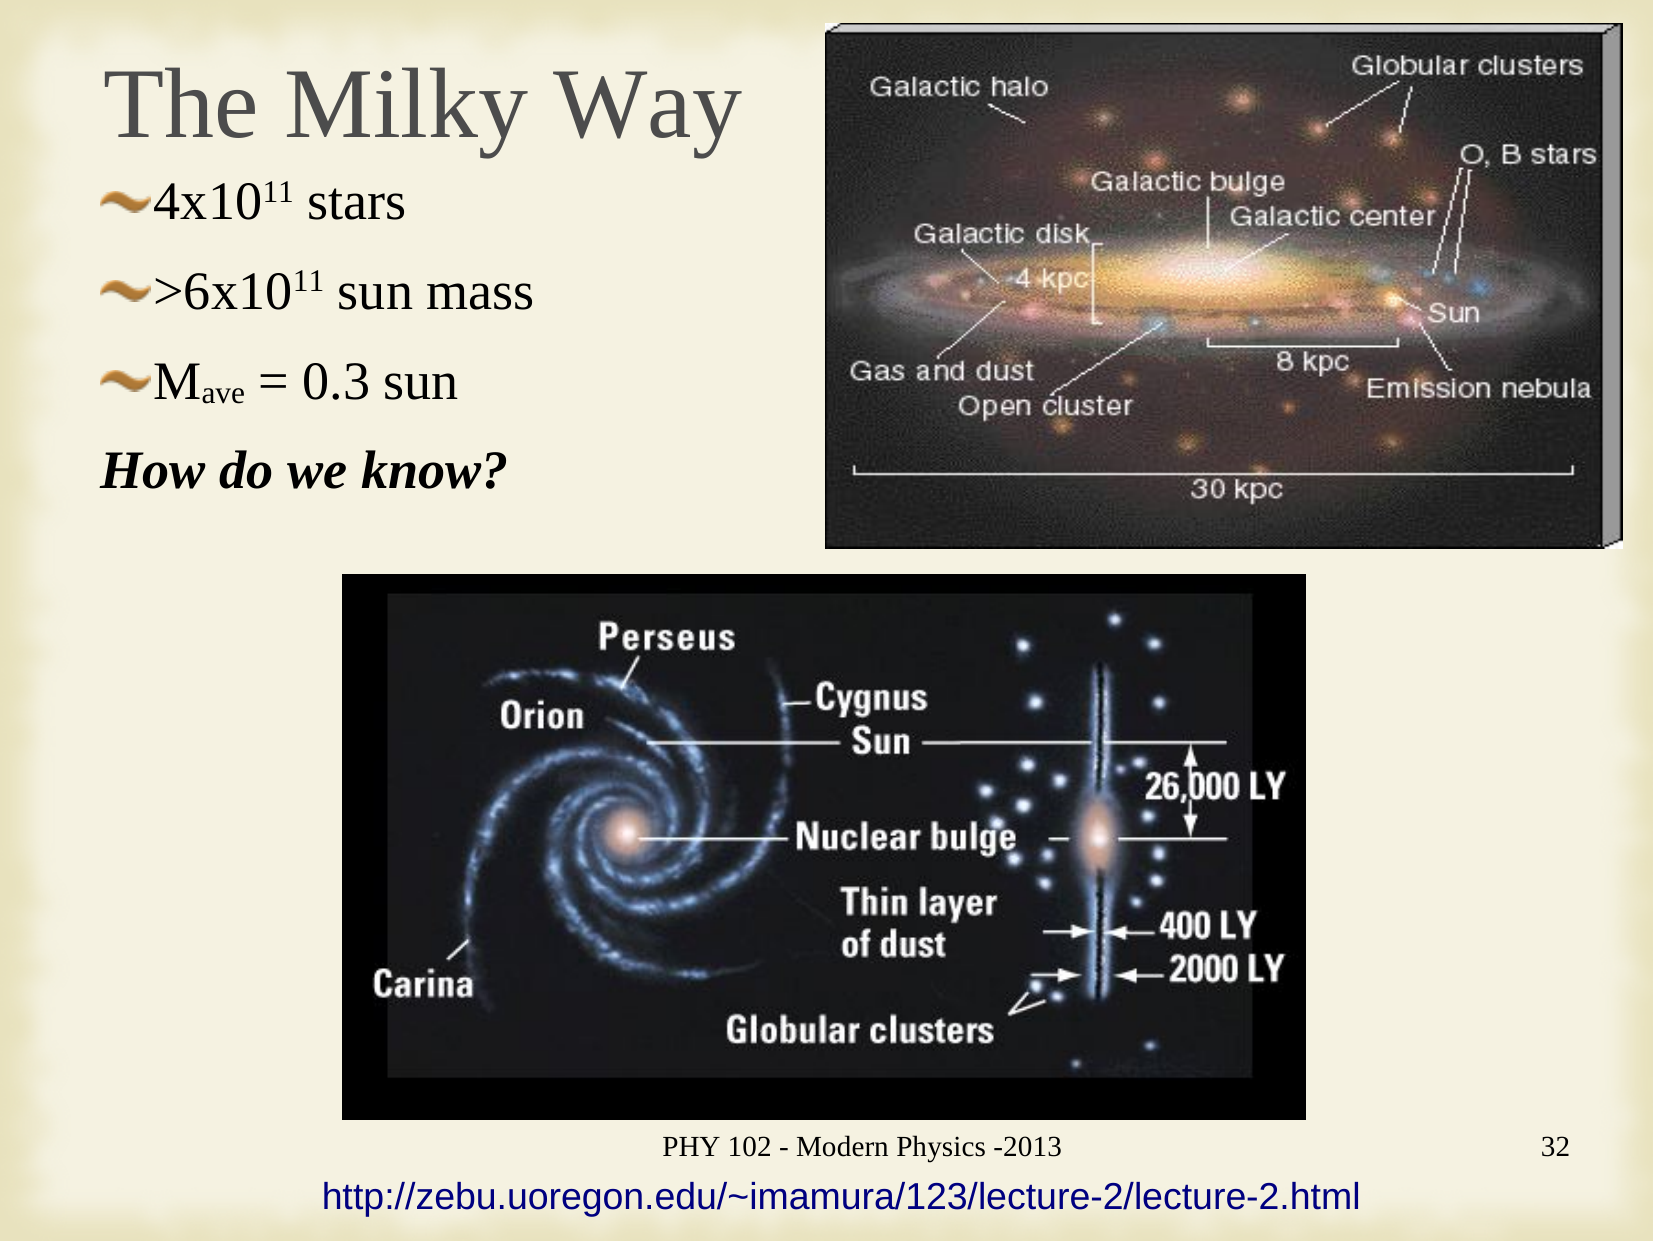

# The Milky Way
4x1011 stars
>6x1011 sun mass
Mave = 0.3 sun
How do we know?
PHY 102 - Modern Physics -2013
32
http://zebu.uoregon.edu/~imamura/123/lecture-2/lecture-2.html